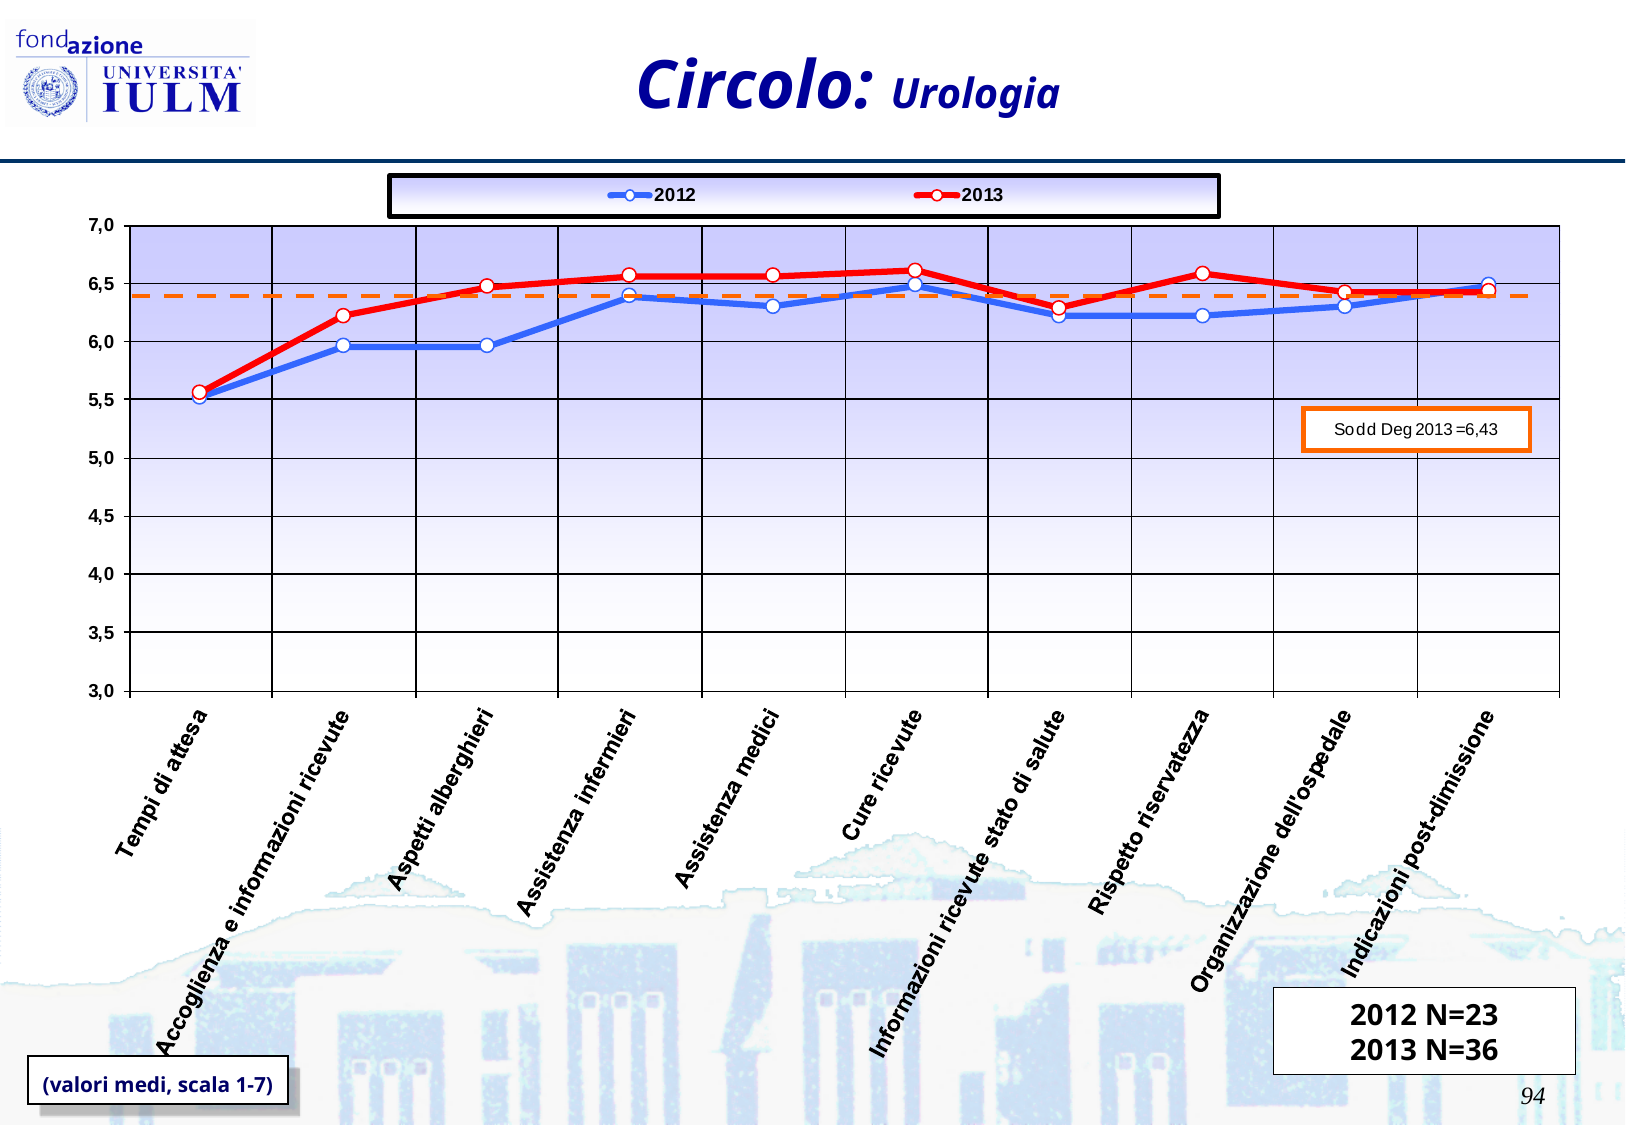

Circolo: Urologia
2012 N=23
2013 N=36
(valori medi, scala 1-7)